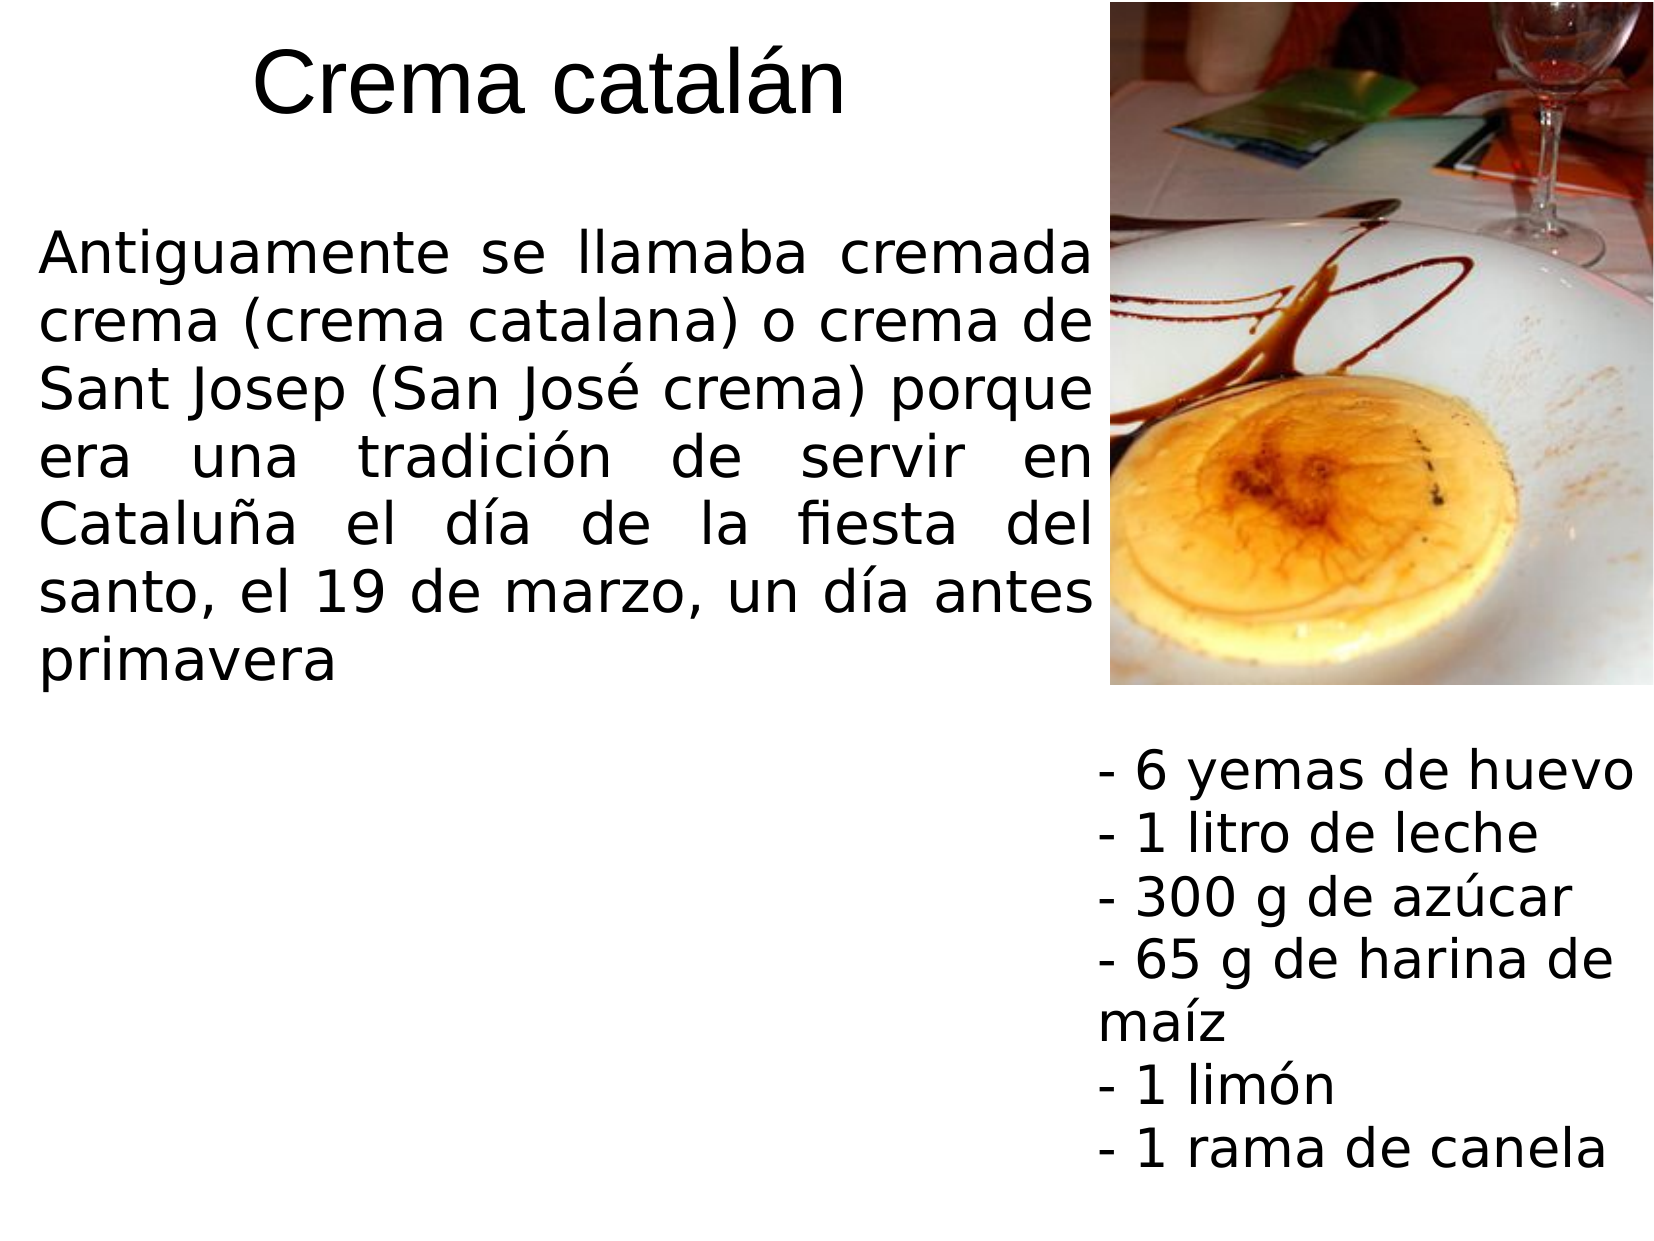

Crema catalán
Antiguamente se llamaba cremada crema (crema catalana) o crema de Sant Josep (San José crema) porque era una tradición de servir en Cataluña el día de la fiesta del santo, el 19 de marzo, un día antes primavera
- 6 yemas de huevo
- 1 litro de leche
- 300 g de azúcar
- 65 g de harina de
maíz
- 1 limón
- 1 rama de canela